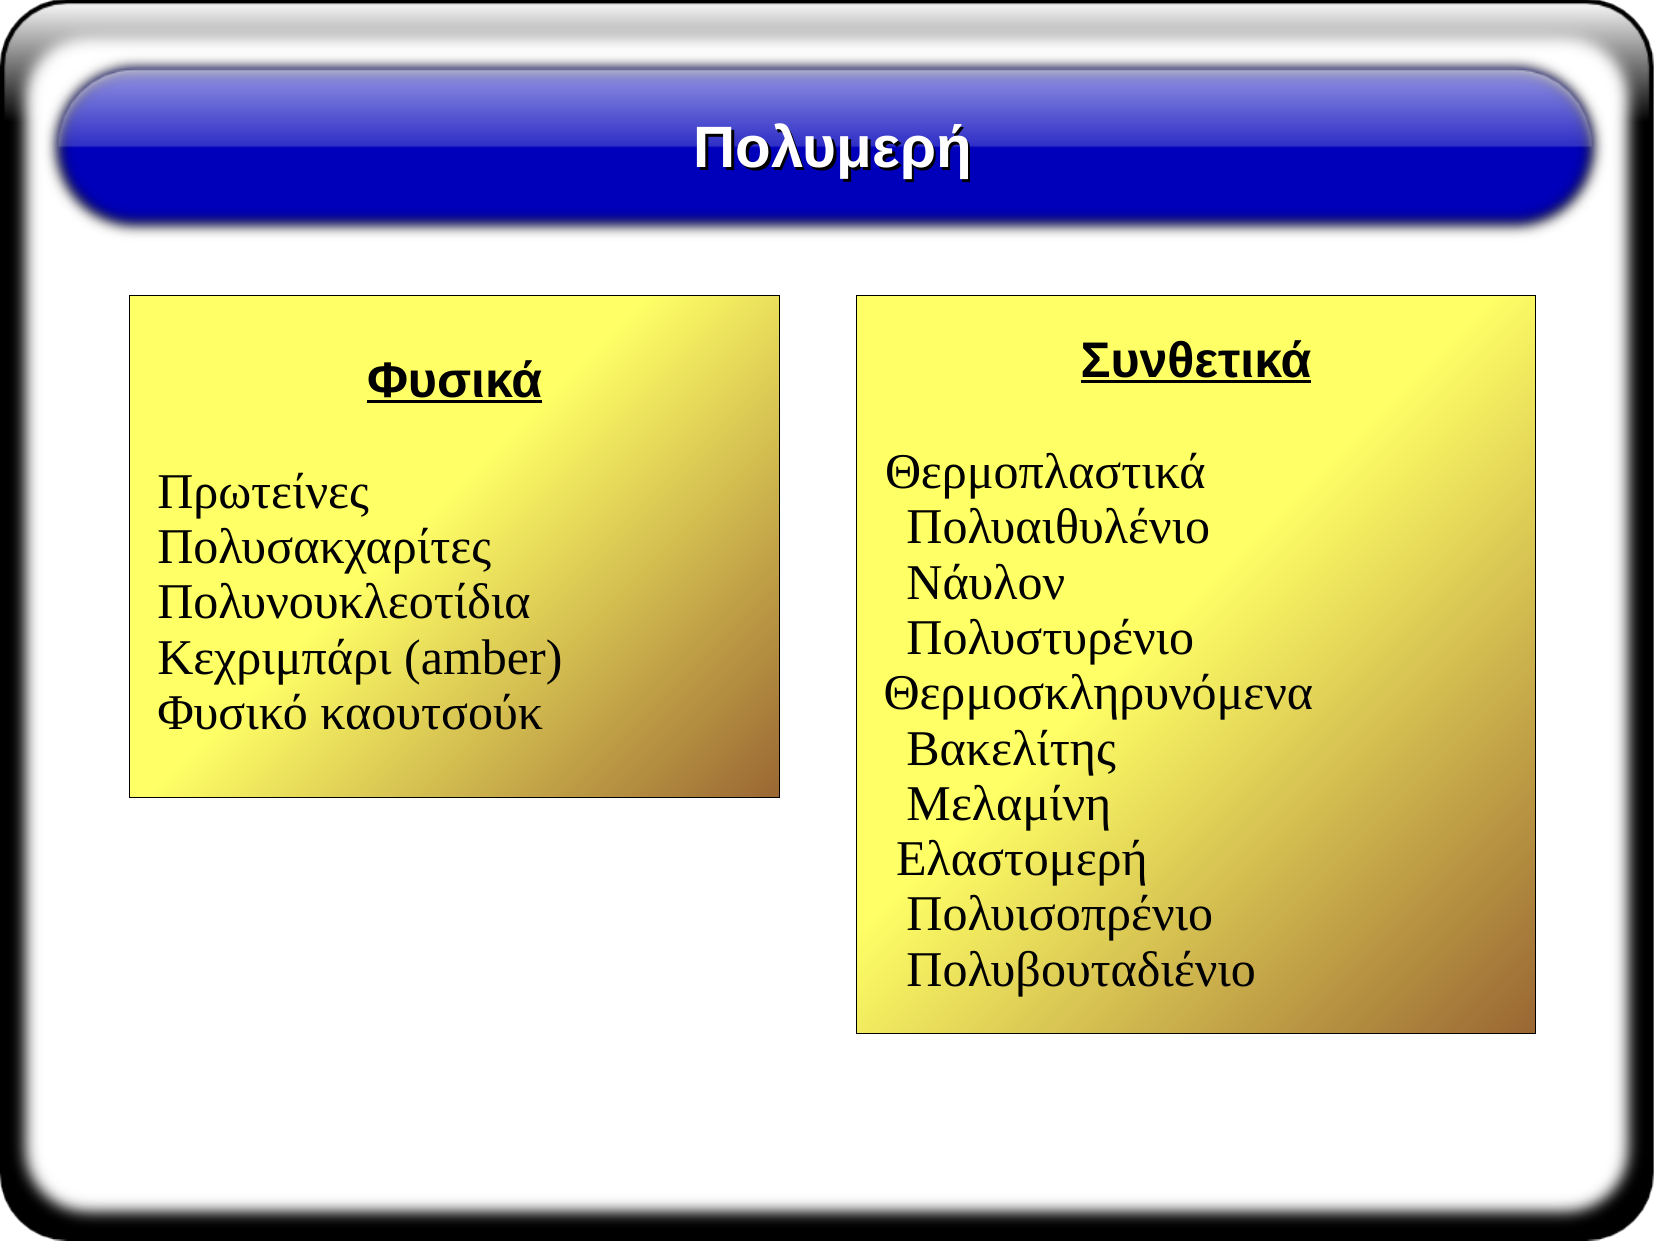

# Πολυμερή
Φυσικά
 Πρωτείνες
 Πολυσακχαρίτες
 Πολυνουκλεοτίδια
 Κεχριμπάρι (amber)
 Φυσικό καουτσούκ
Συνθετικά
 Θερμοπλαστικά
Πολυαιθυλένιο
Νάυλον
Πολυστυρένιo
 Θερμοσκληρυνόμενα
Βακελίτης
Μελαμίνη
 Ελαστομερή
Πολυισοπρένιο
Πολυβουταδιένιο